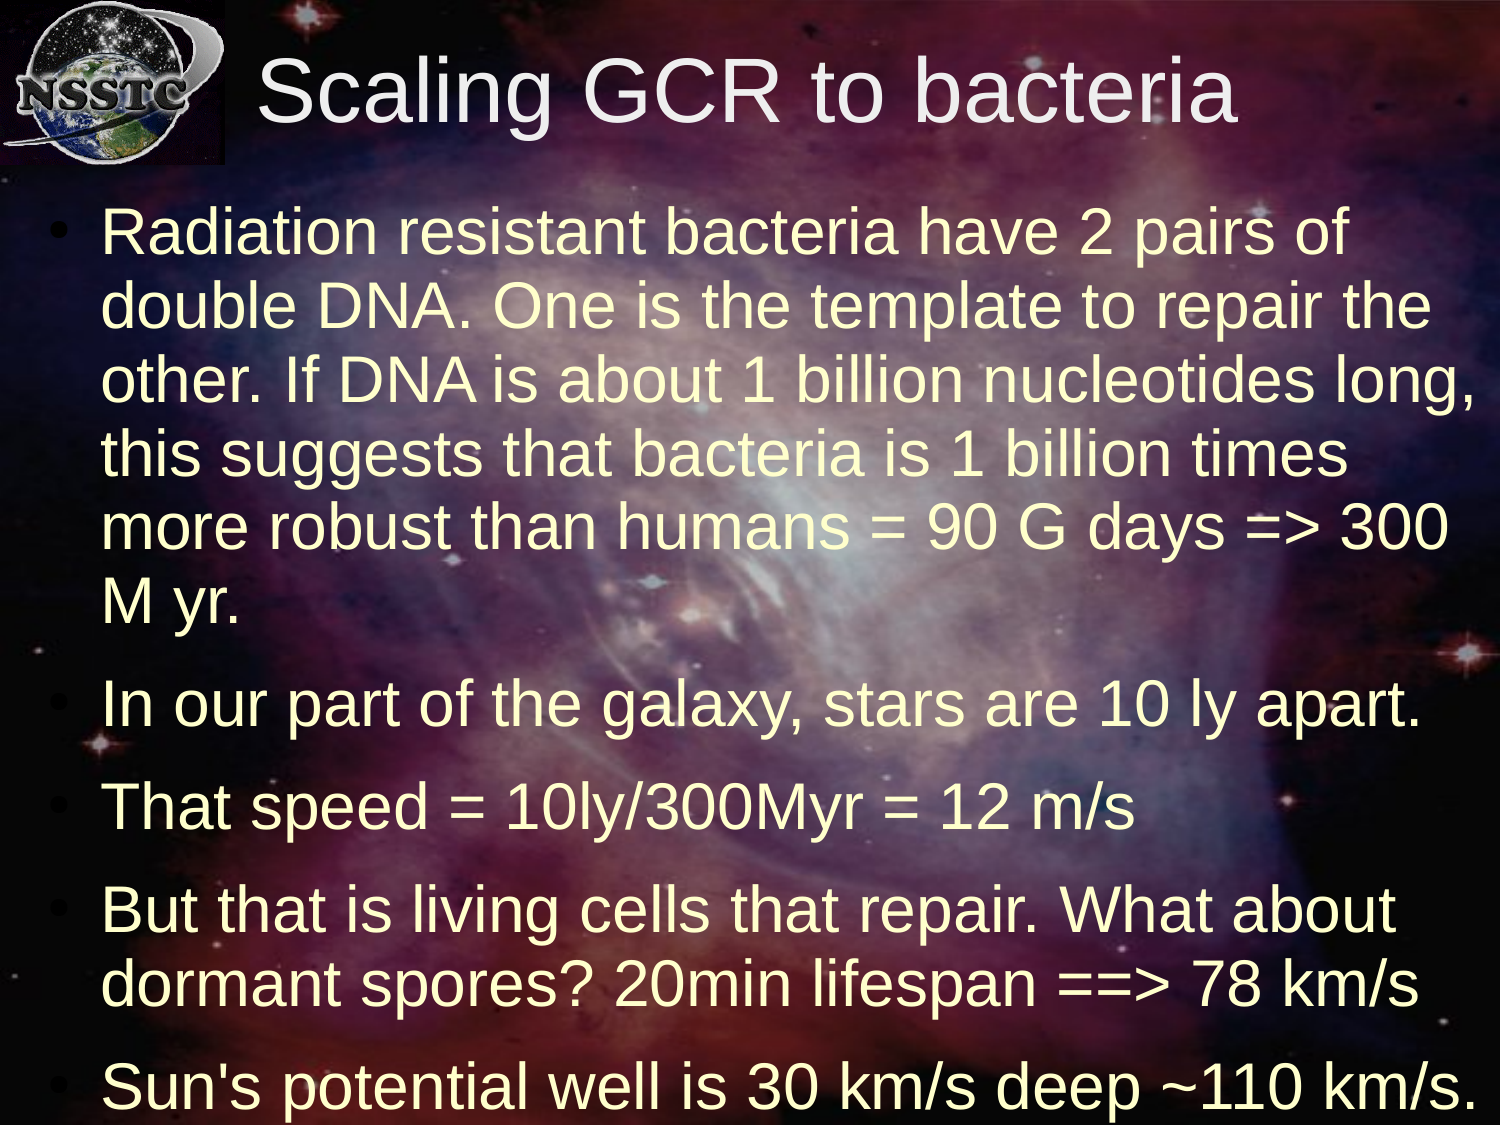

# Scaling GCR to bacteria
Radiation resistant bacteria have 2 pairs of double DNA. One is the template to repair the other. If DNA is about 1 billion nucleotides long, this suggests that bacteria is 1 billion times more robust than humans = 90 G days => 300 M yr.
In our part of the galaxy, stars are 10 ly apart.
That speed = 10ly/300Myr = 12 m/s
But that is living cells that repair. What about dormant spores? 20min lifespan ==> 78 km/s
Sun's potential well is 30 km/s deep ~110 km/s.